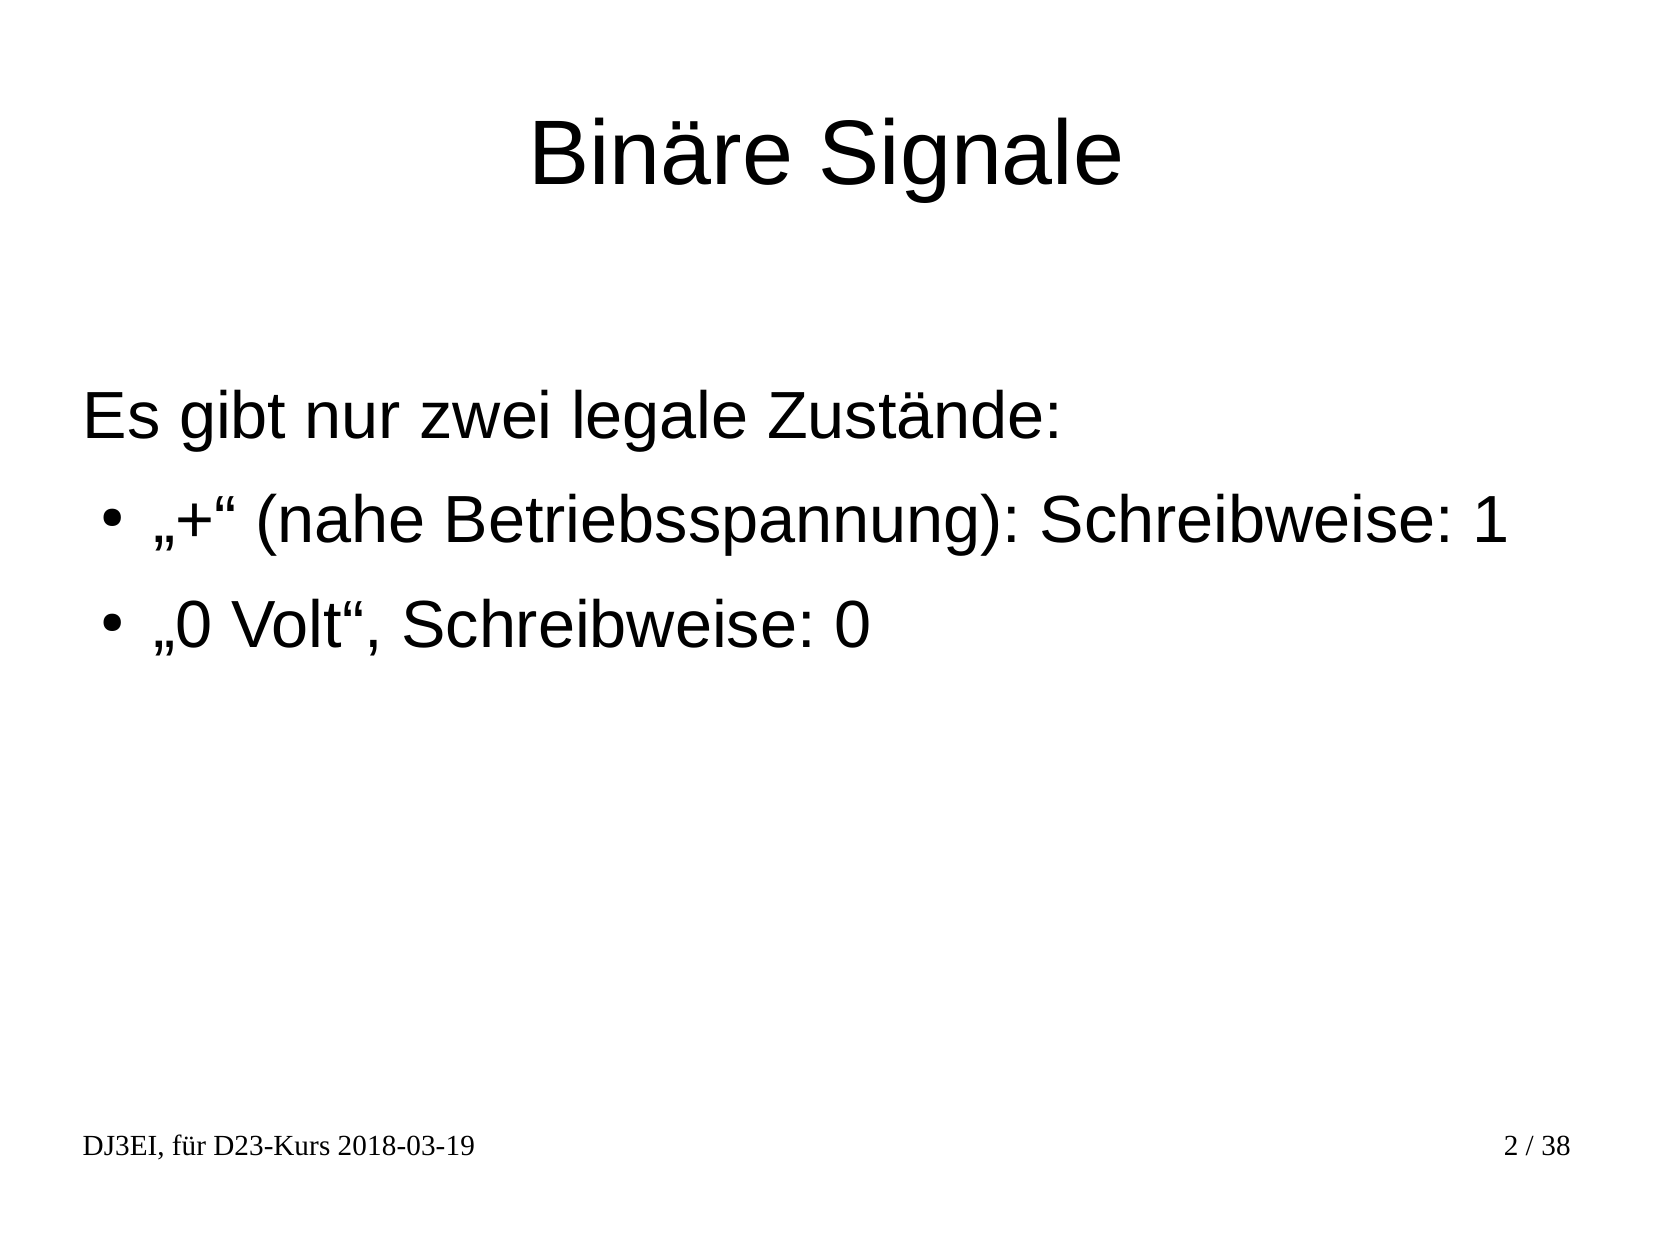

# Binäre Signale
Es gibt nur zwei legale Zustände:
„+“ (nahe Betriebsspannung): Schreibweise: 1
„0 Volt“, Schreibweise: 0
2